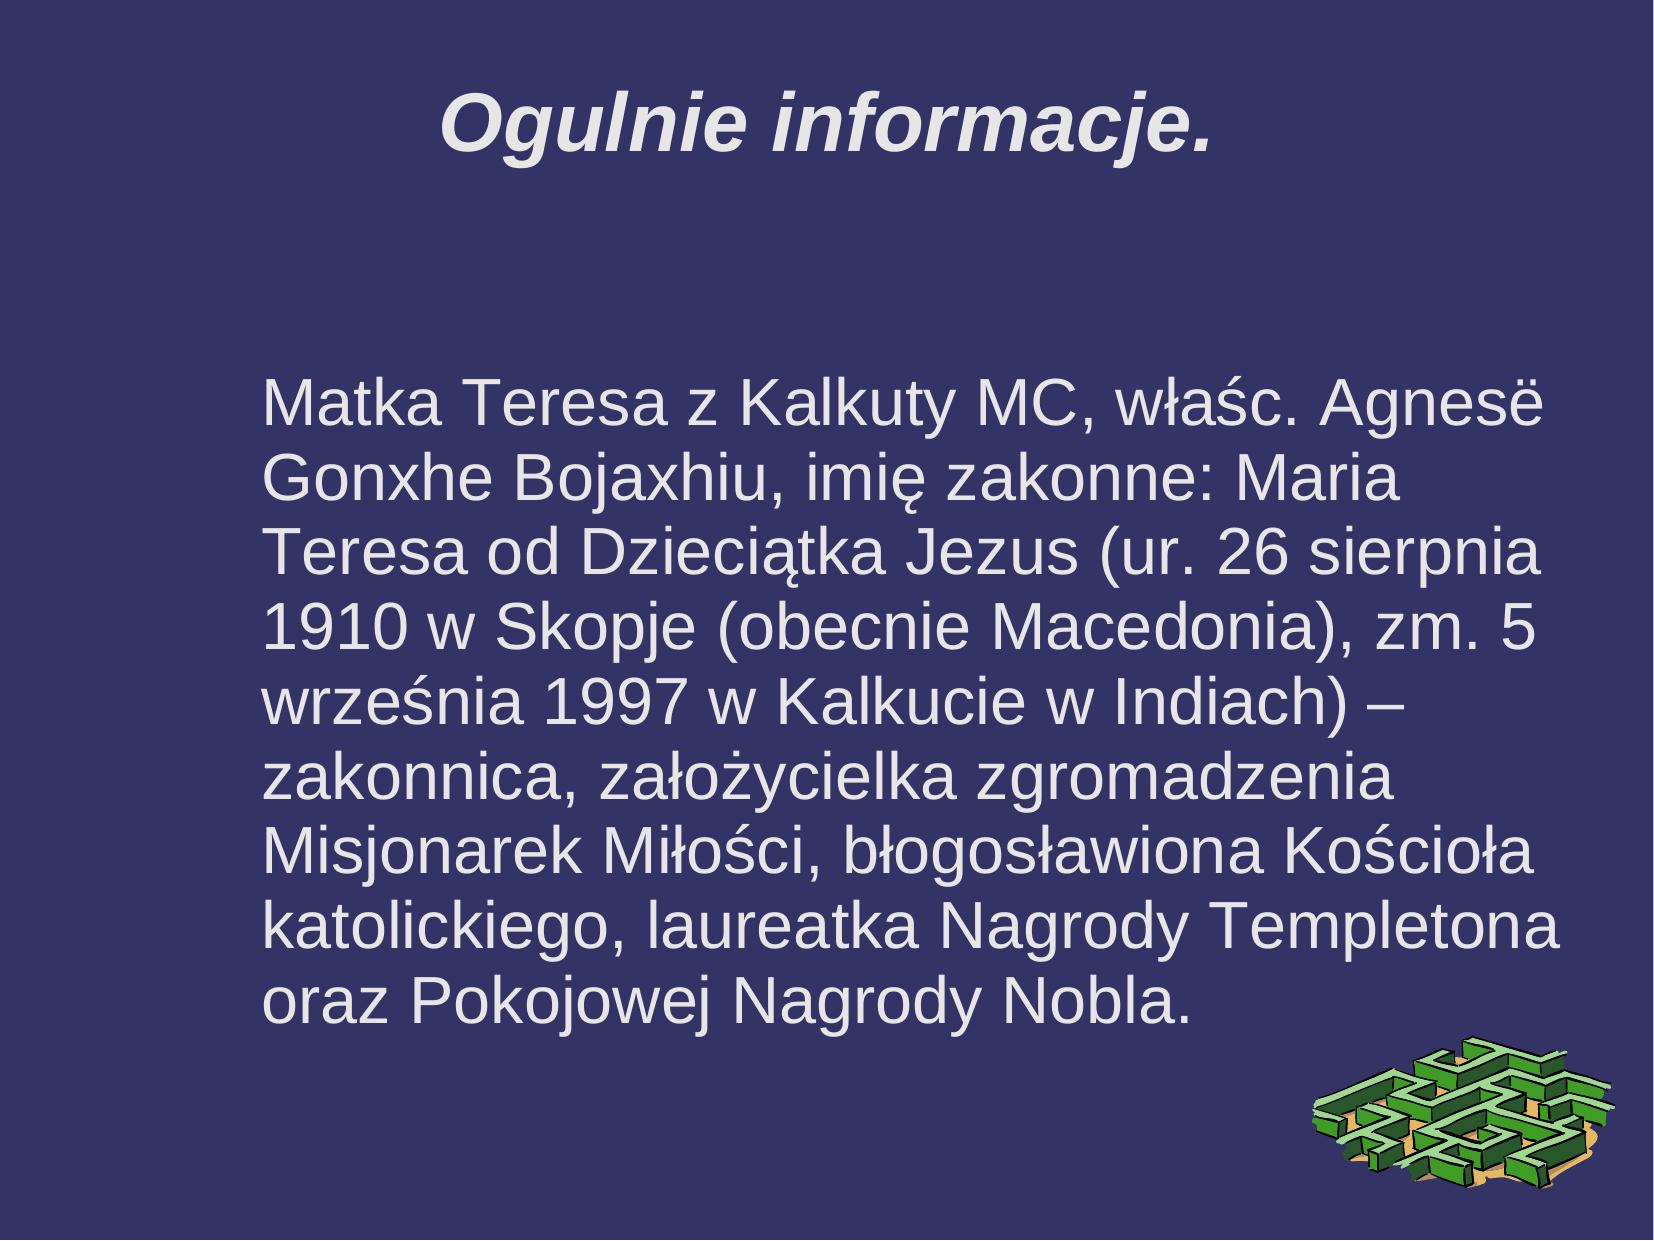

# Ogulnie informacje.
Matka Teresa z Kalkuty MC, właśc. Agnesë Gonxhe Bojaxhiu, imię zakonne: Maria Teresa od Dzieciątka Jezus (ur. 26 sierpnia 1910 w Skopje (obecnie Macedonia), zm. 5 września 1997 w Kalkucie w Indiach) – zakonnica, założycielka zgromadzenia Misjonarek Miłości, błogosławiona Kościoła katolickiego, laureatka Nagrody Templetona oraz Pokojowej Nagrody Nobla.